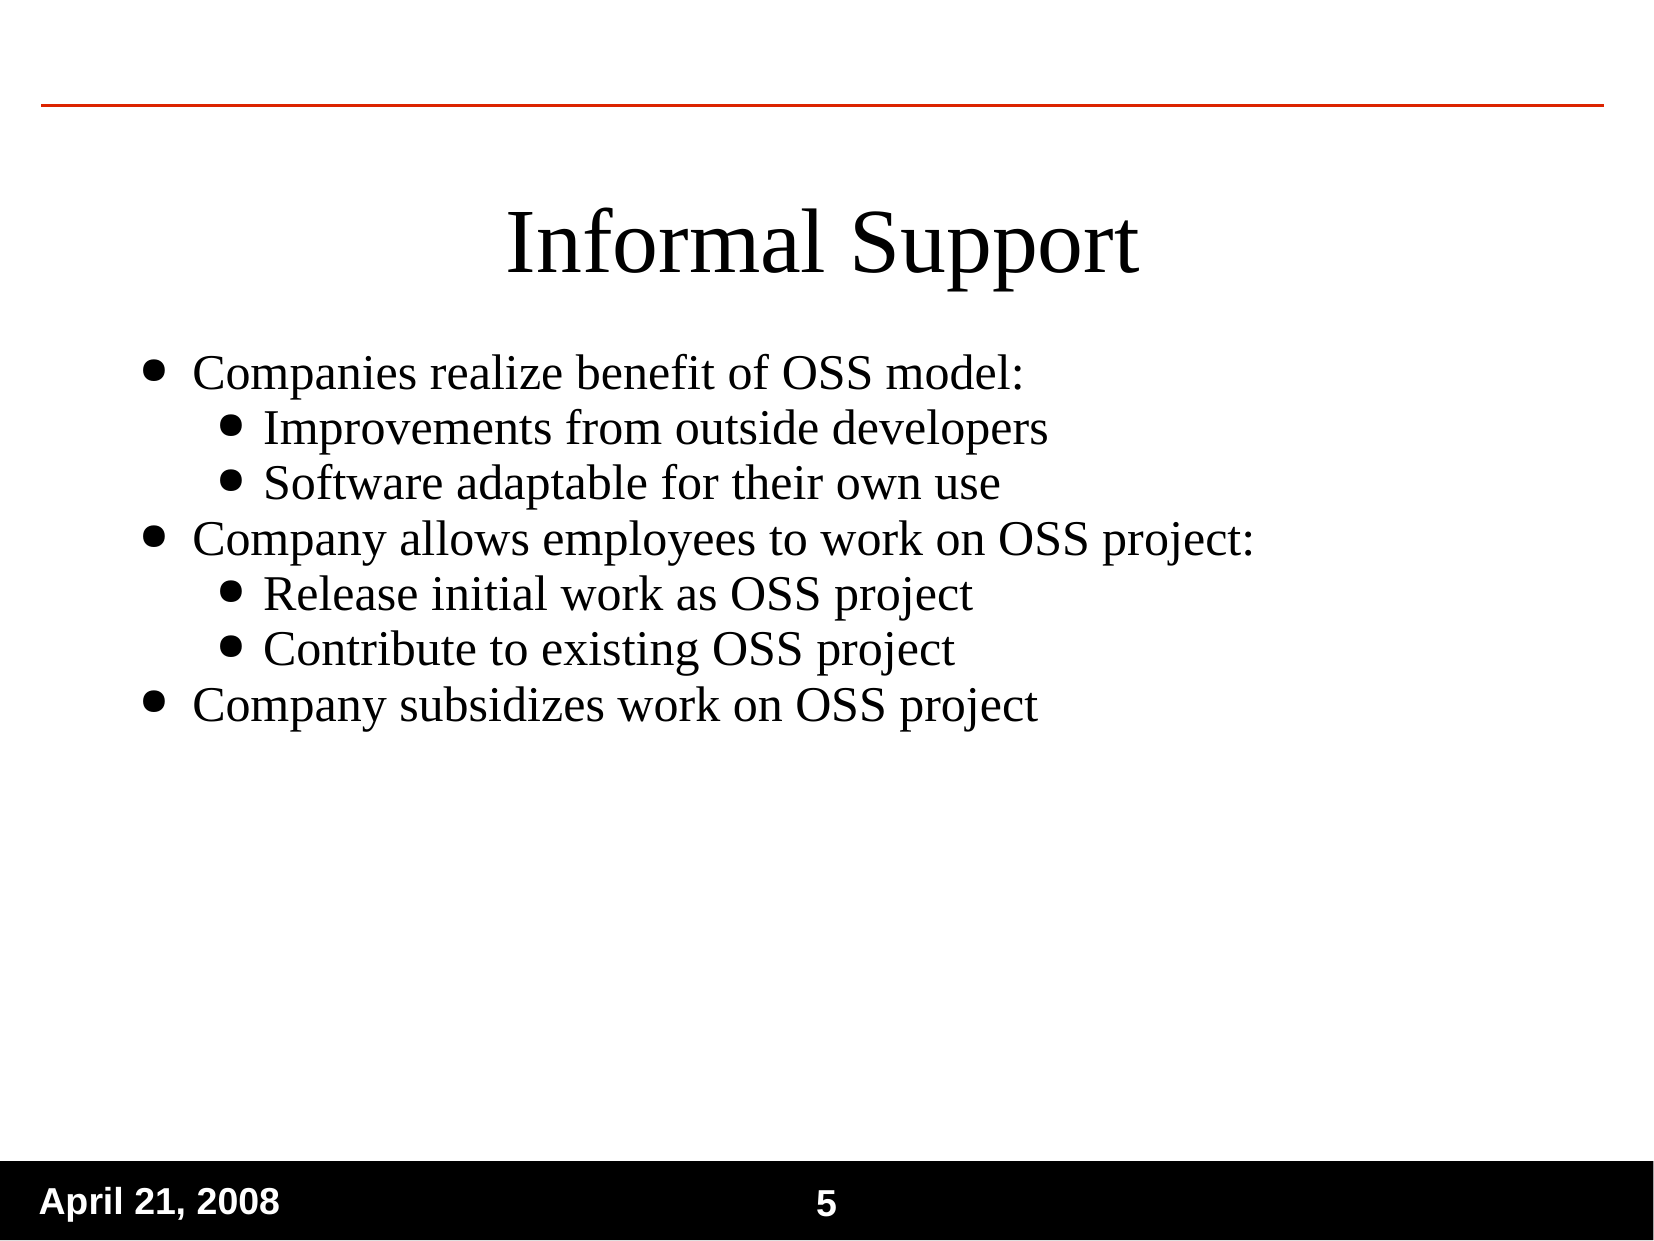

# Informal Support
Companies realize benefit of OSS model:
Improvements from outside developers
Software adaptable for their own use
Company allows employees to work on OSS project:
Release initial work as OSS project
Contribute to existing OSS project
Company subsidizes work on OSS project